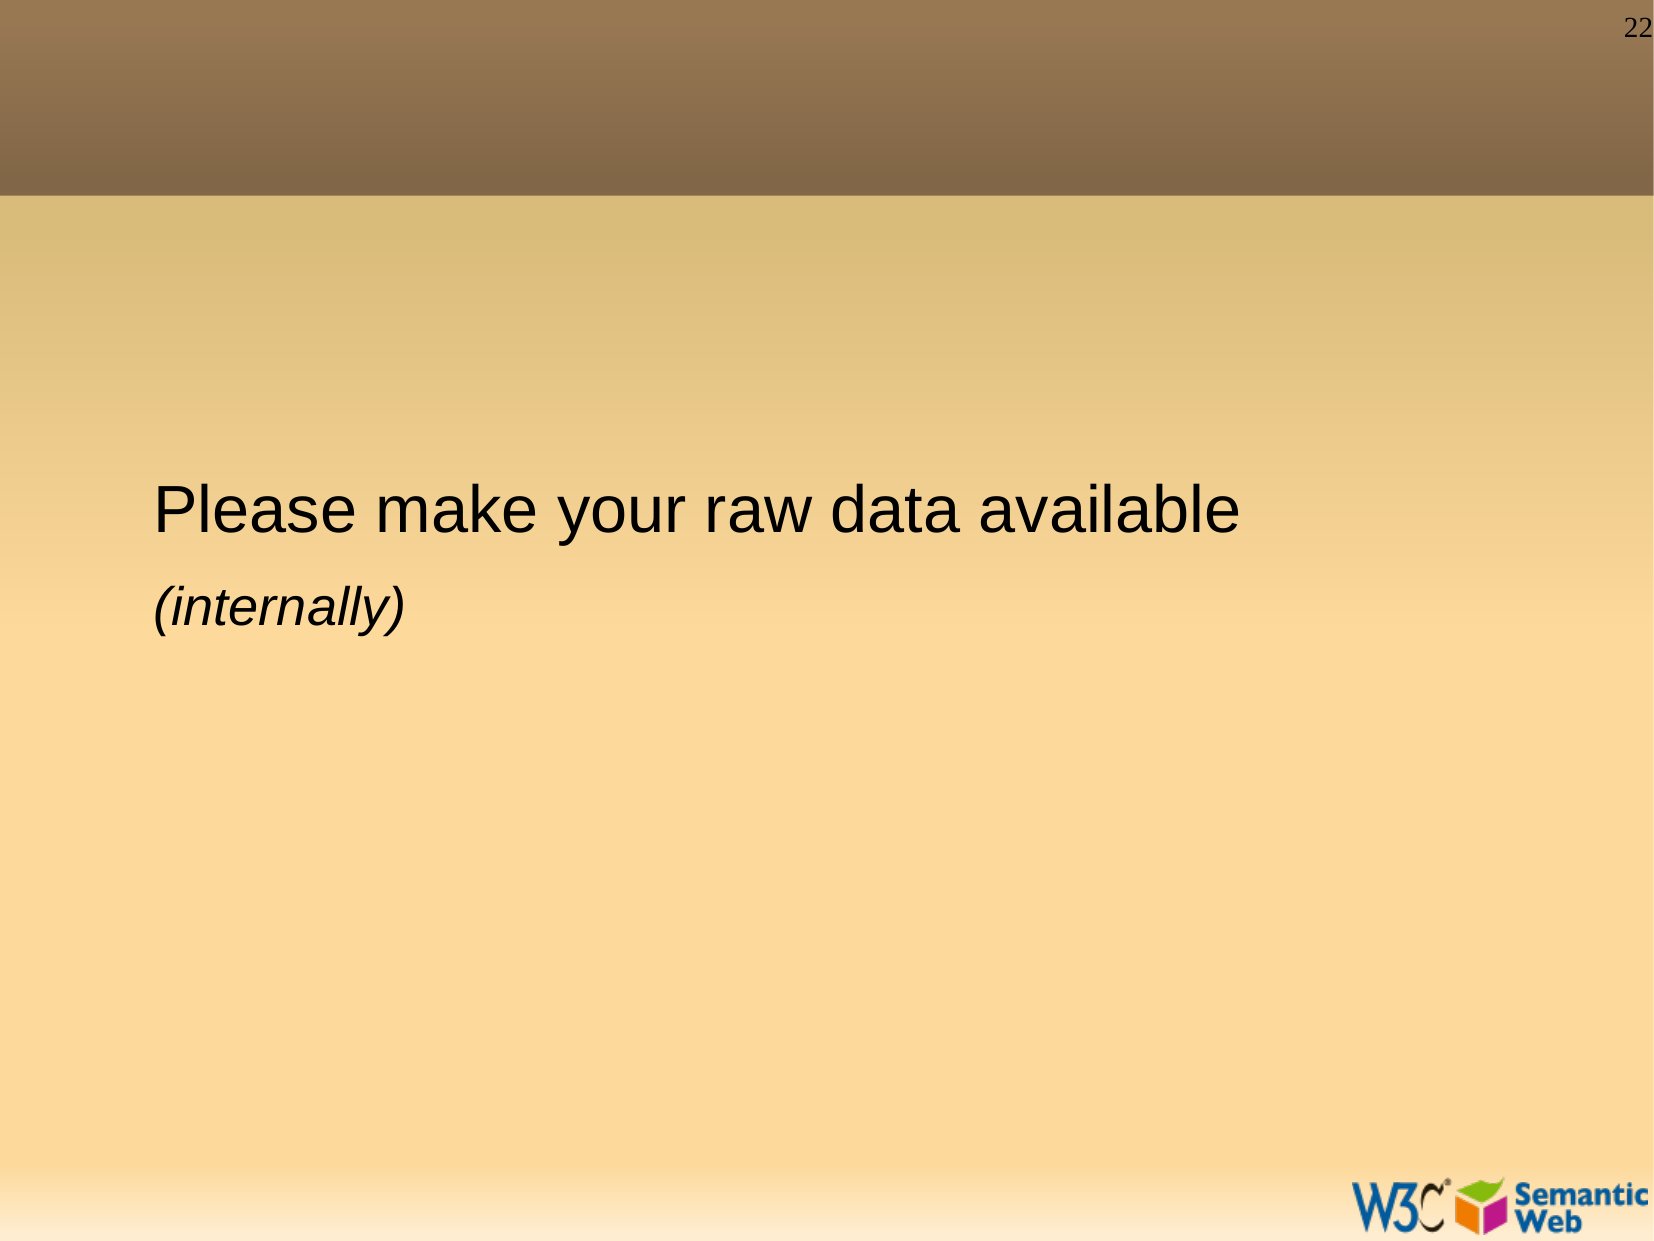

#
22
Please make your raw data available
(internally)